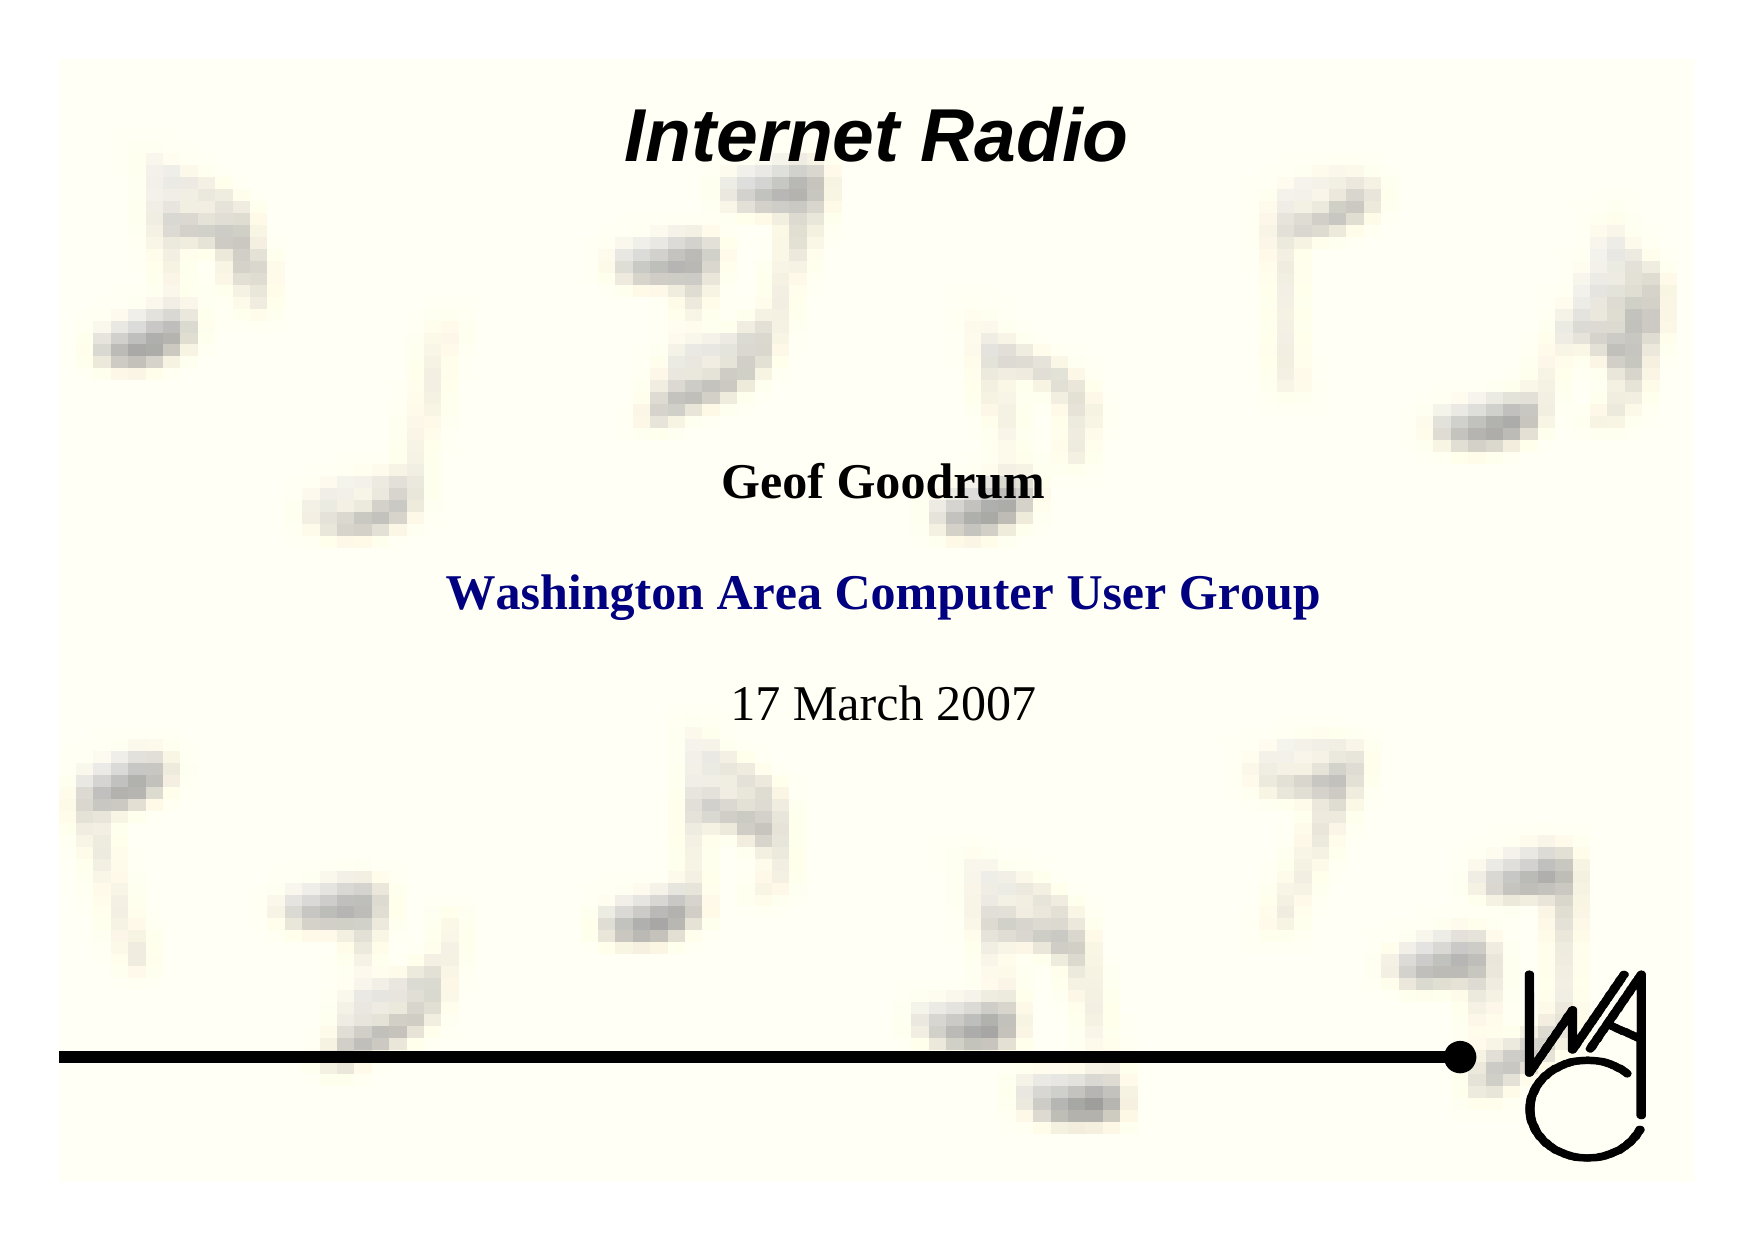

# Internet Radio
Geof Goodrum
Washington Area Computer User Group
17 March 2007